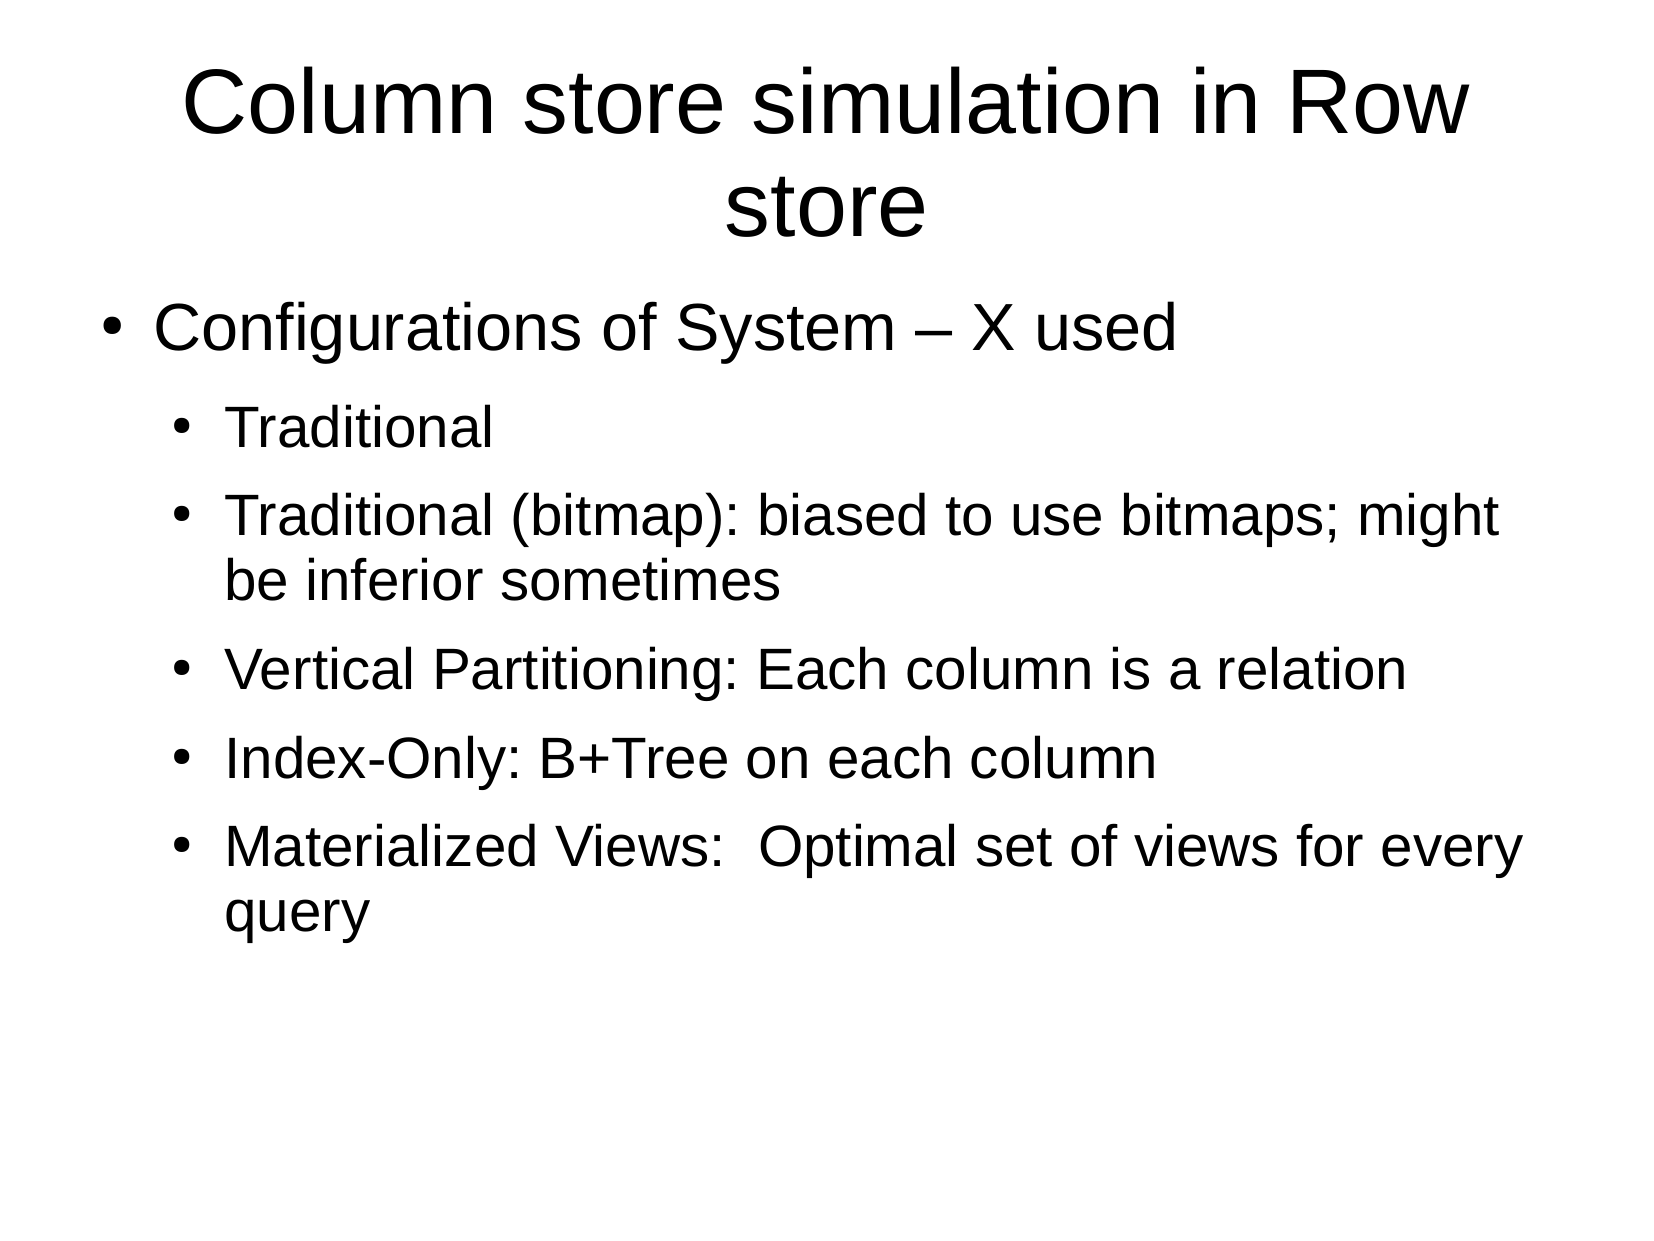

# Column store simulation in Row store
Configurations of System – X used
Traditional
Traditional (bitmap): biased to use bitmaps; might be inferior sometimes
Vertical Partitioning: Each column is a relation
Index-Only: B+Tree on each column
Materialized Views: Optimal set of views for every query